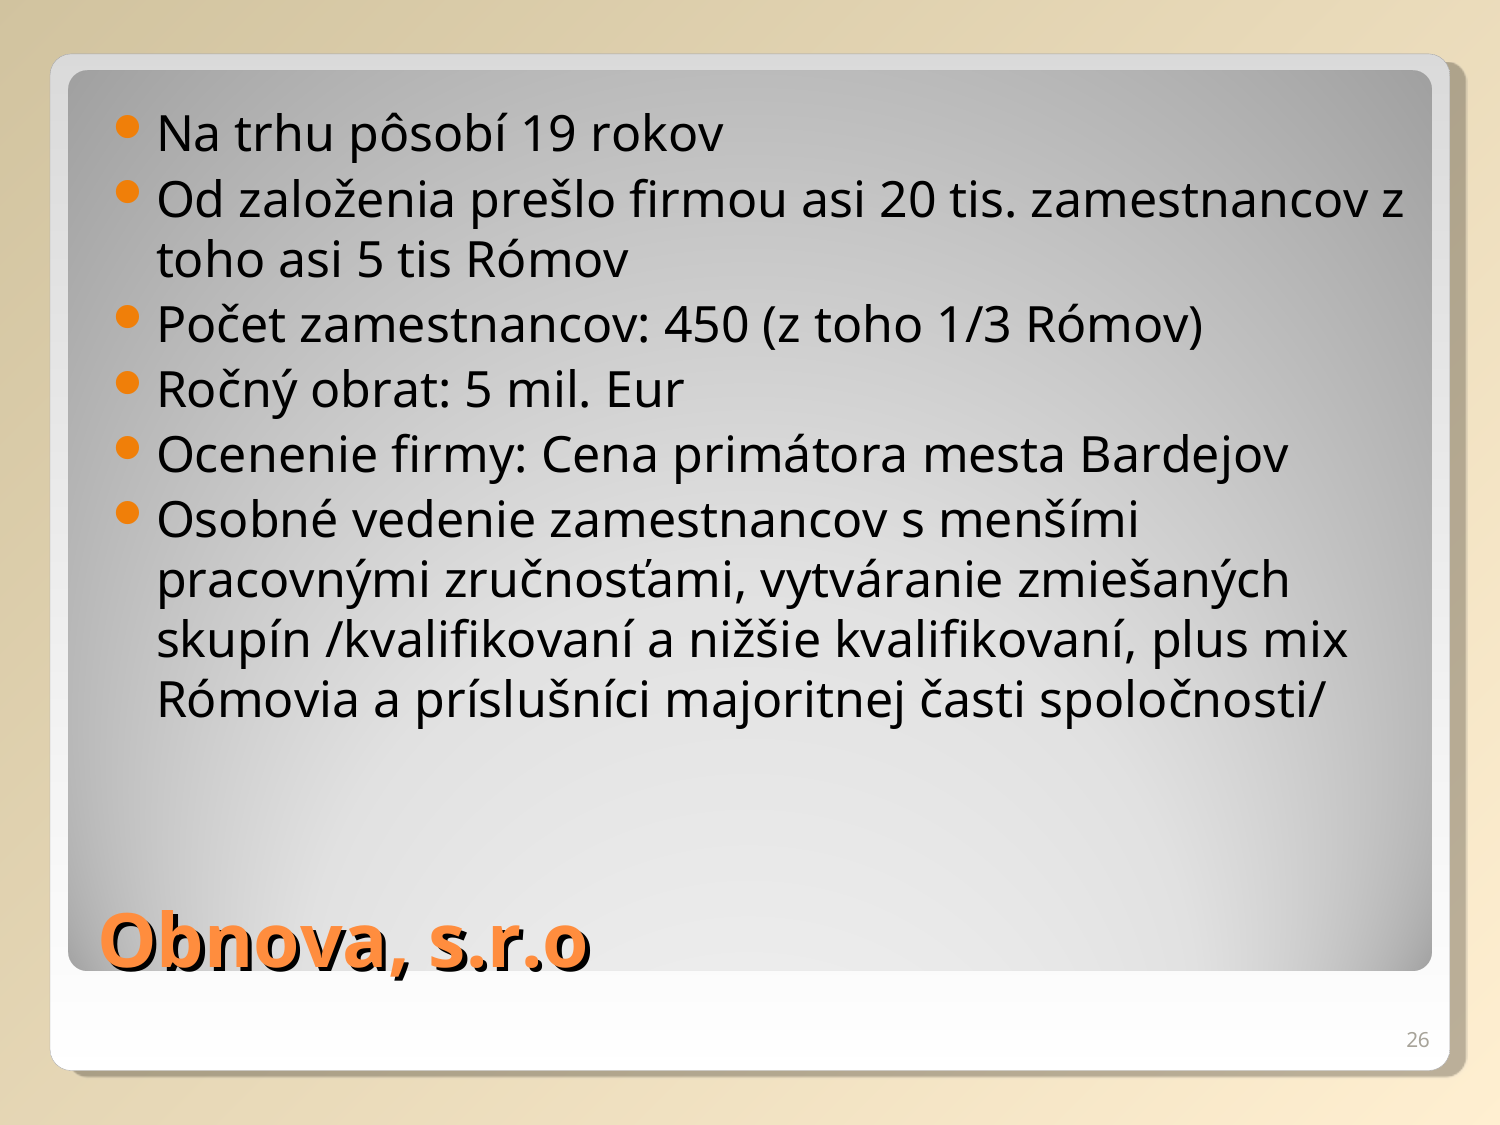

Na trhu pôsobí 19 rokov
Od založenia prešlo firmou asi 20 tis. zamestnancov z toho asi 5 tis Rómov
Počet zamestnancov: 450 (z toho 1/3 Rómov)
Ročný obrat: 5 mil. Eur
Ocenenie firmy: Cena primátora mesta Bardejov
Osobné vedenie zamestnancov s menšími pracovnými zručnosťami, vytváranie zmiešaných skupín /kvalifikovaní a nižšie kvalifikovaní, plus mix Rómovia a príslušníci majoritnej časti spoločnosti/
# Obnova, s.r.o